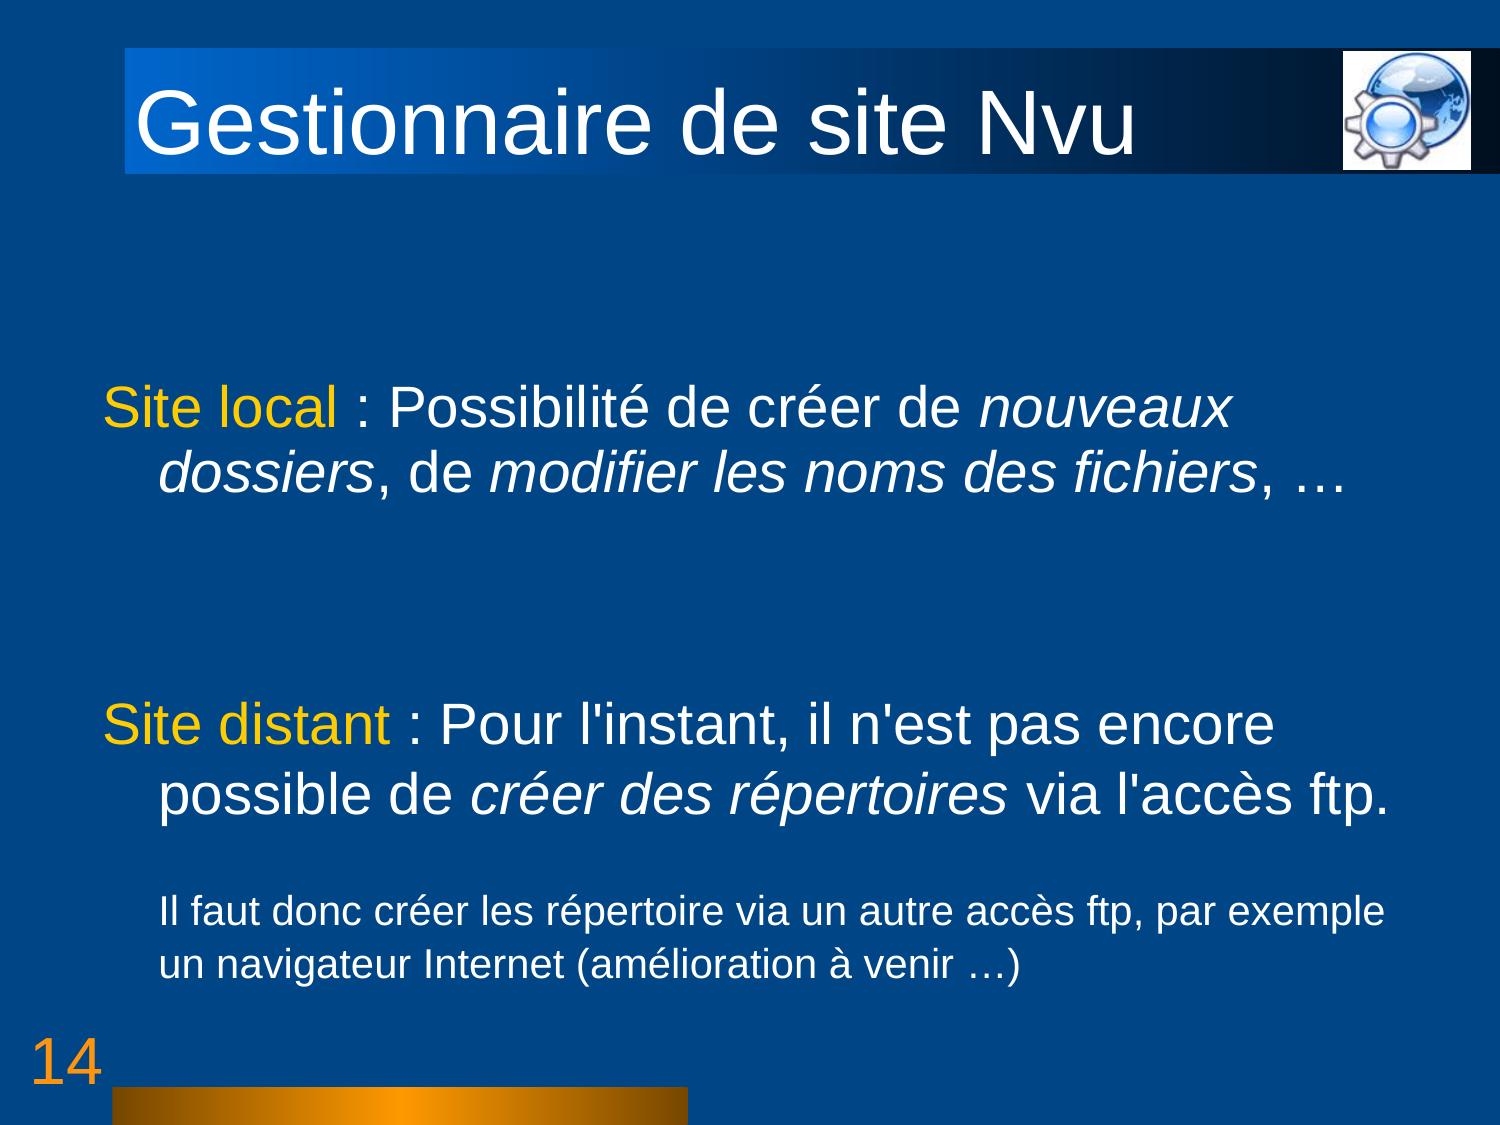

# Gestionnaire de site Nvu
Site local : Possibilité de créer de nouveaux dossiers, de modifier les noms des fichiers, …
Site distant : Pour l'instant, il n'est pas encore possible de créer des répertoires via l'accès ftp.
	Il faut donc créer les répertoire via un autre accès ftp, par exemple un navigateur Internet (amélioration à venir …)